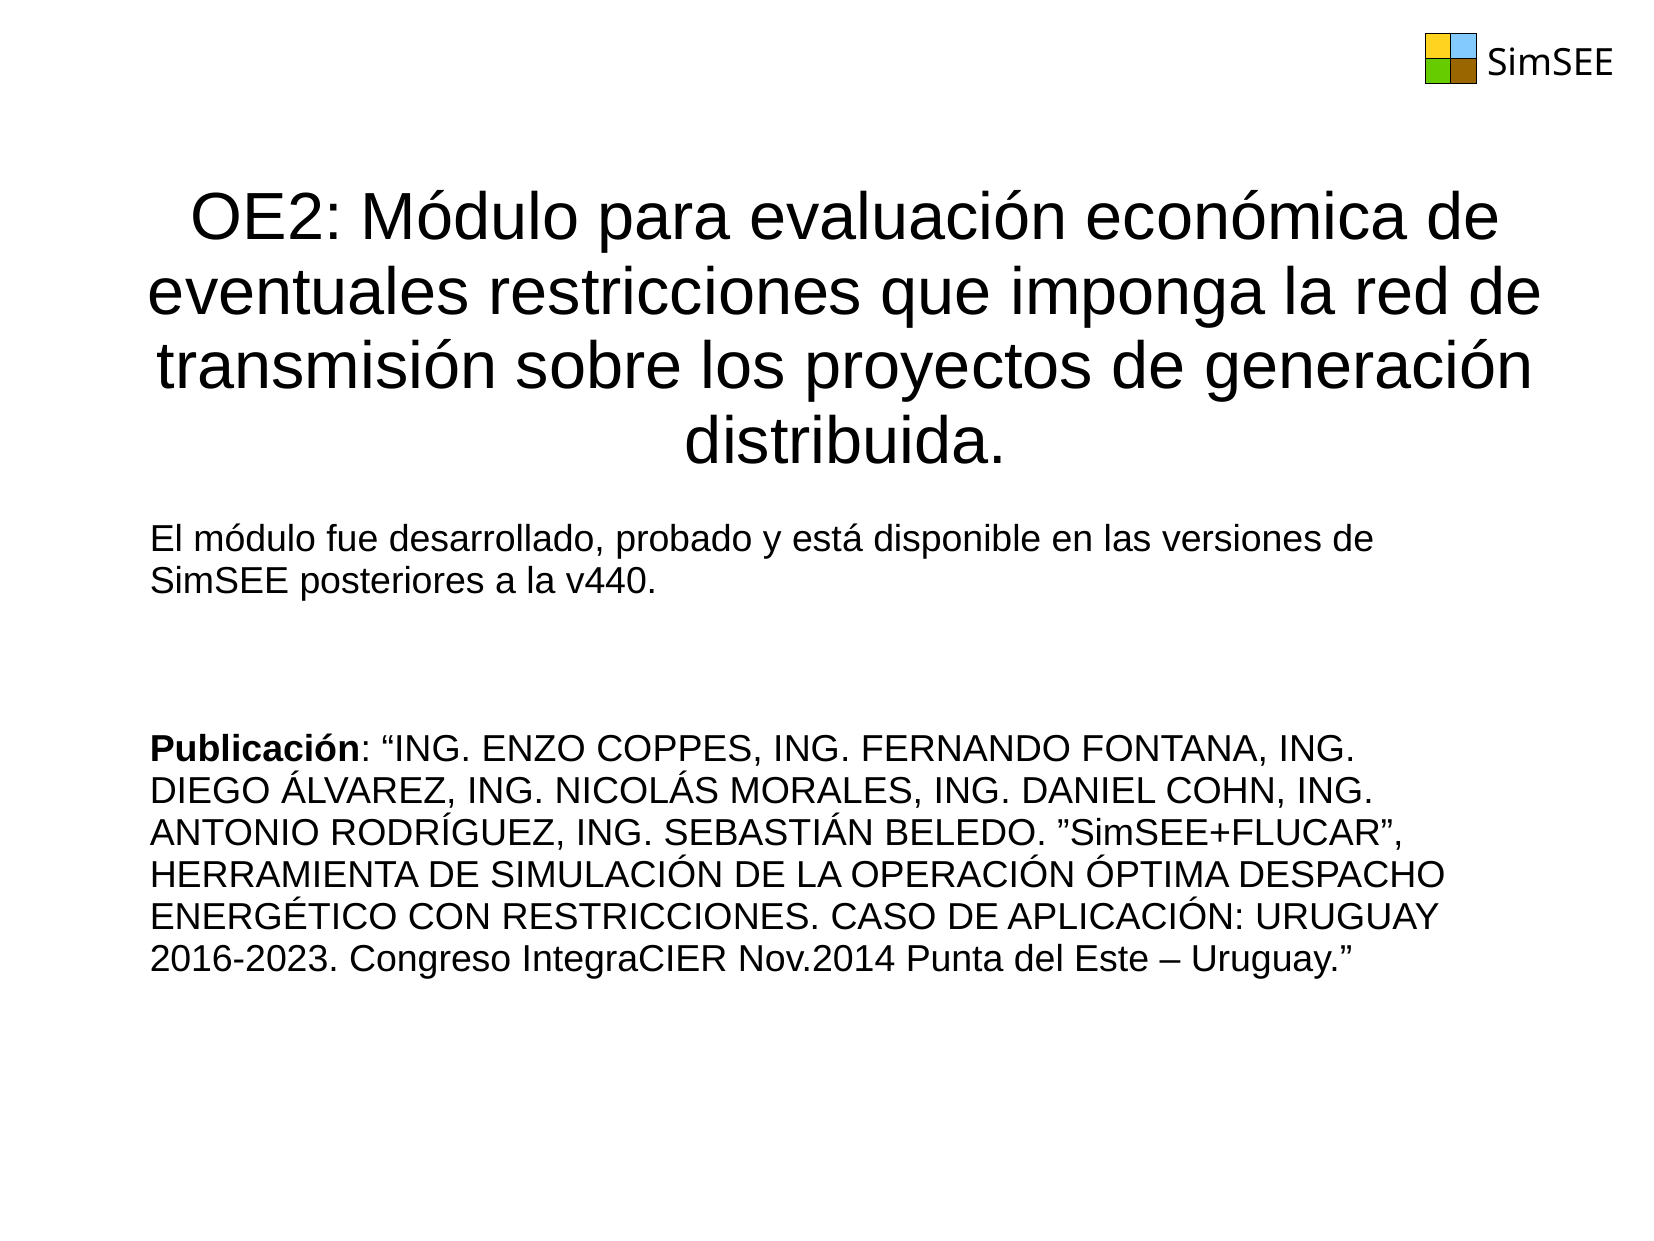

# OE2: Módulo para evaluación económica de eventuales restricciones que imponga la red de transmisión sobre los proyectos de generación distribuida.
El módulo fue desarrollado, probado y está disponible en las versiones de SimSEE posteriores a la v440.
Publicación: “ING. ENZO COPPES, ING. FERNANDO FONTANA, ING. DIEGO ÁLVAREZ, ING. NICOLÁS MORALES, ING. DANIEL COHN, ING. ANTONIO RODRÍGUEZ, ING. SEBASTIÁN BELEDO. ”SimSEE+FLUCAR”, HERRAMIENTA DE SIMULACIÓN DE LA OPERACIÓN ÓPTIMA DESPACHO ENERGÉTICO CON RESTRICCIONES. CASO DE APLICACIÓN: URUGUAY 2016-2023. Congreso IntegraCIER Nov.2014 Punta del Este – Uruguay.”